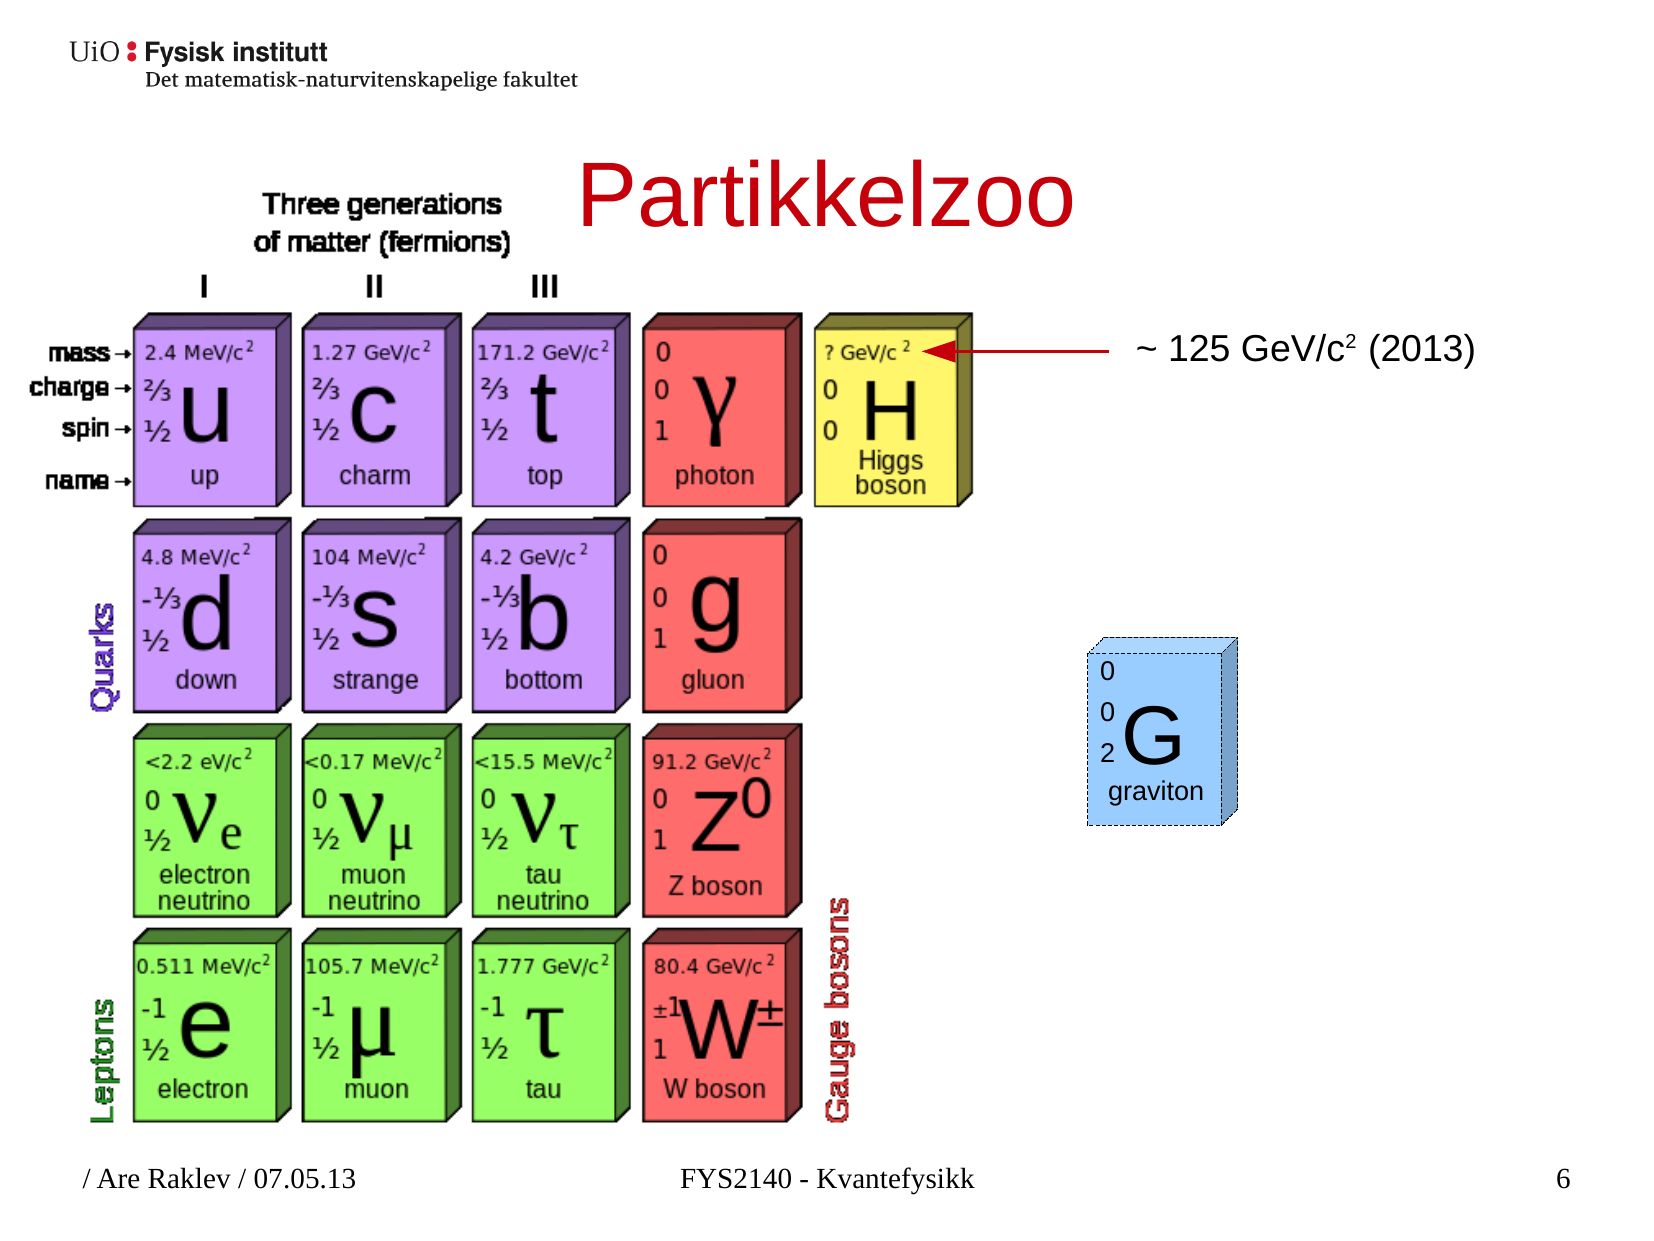

# Partikkelzoo
~ 125 GeV/c2 (2013)
0
G
0
2
graviton
/ Are Raklev / 07.05.13
FYS2140 - Kvantefysikk
6